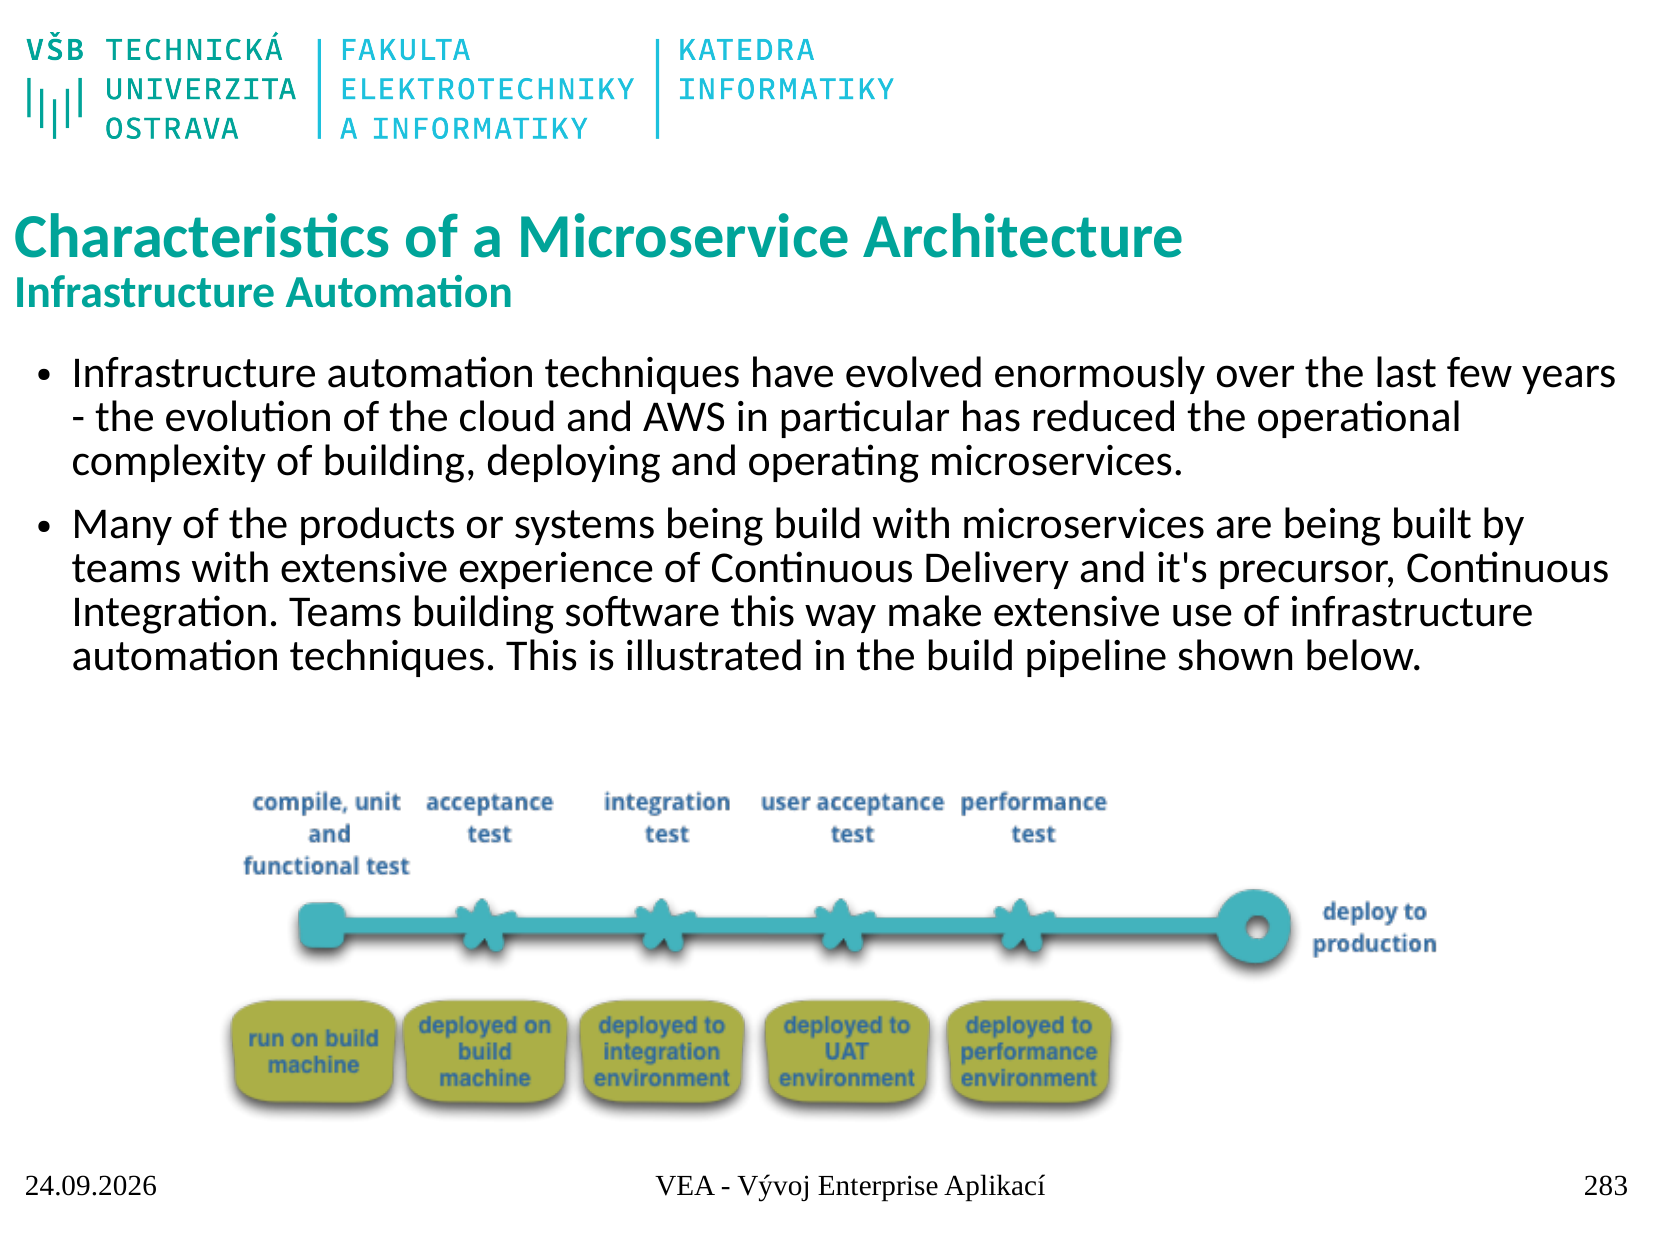

# Characteristics of a Microservice Architecture Infrastructure Automation
Infrastructure automation techniques have evolved enormously over the last few years - the evolution of the cloud and AWS in particular has reduced the operational complexity of building, deploying and operating microservices.
Many of the products or systems being build with microservices are being built by teams with extensive experience of Continuous Delivery and it's precursor, Continuous Integration. Teams building software this way make extensive use of infrastructure automation techniques. This is illustrated in the build pipeline shown below.
VEA - Vývoj Enterprise Aplikací
283